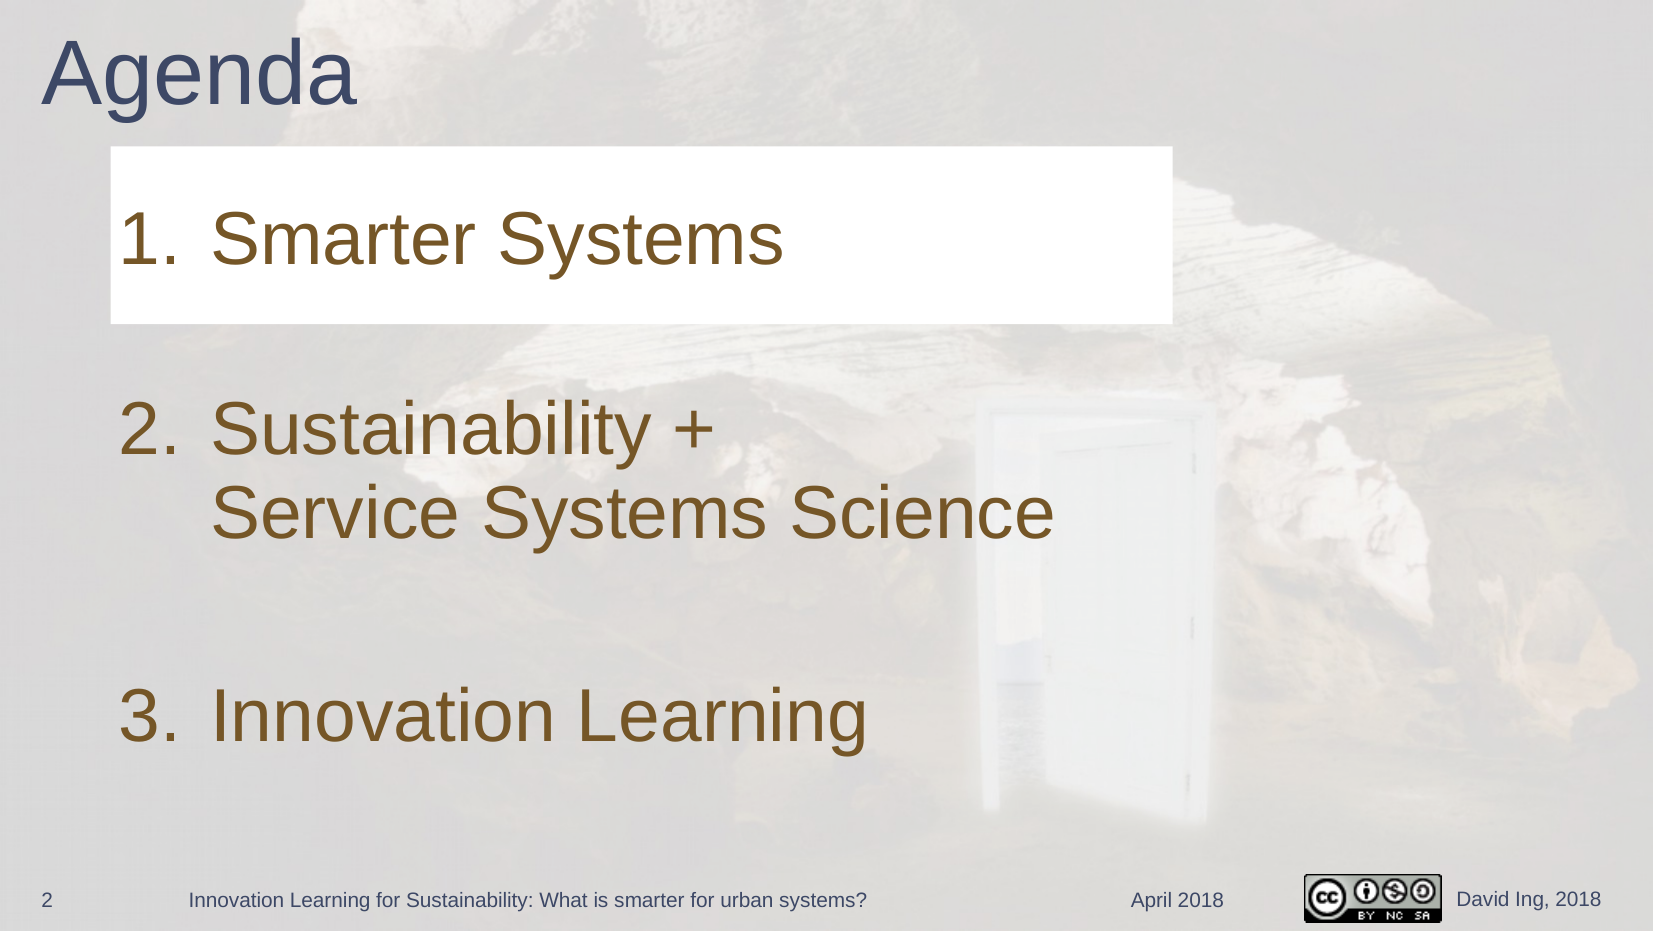

# Agenda
| 1. | Smarter Systems |
| --- | --- |
| 2. | Sustainability + Service Systems Science |
| 3. | Innovation Learning |
Innovation Learning for Sustainability: What is smarter for urban systems?
April 2018
2